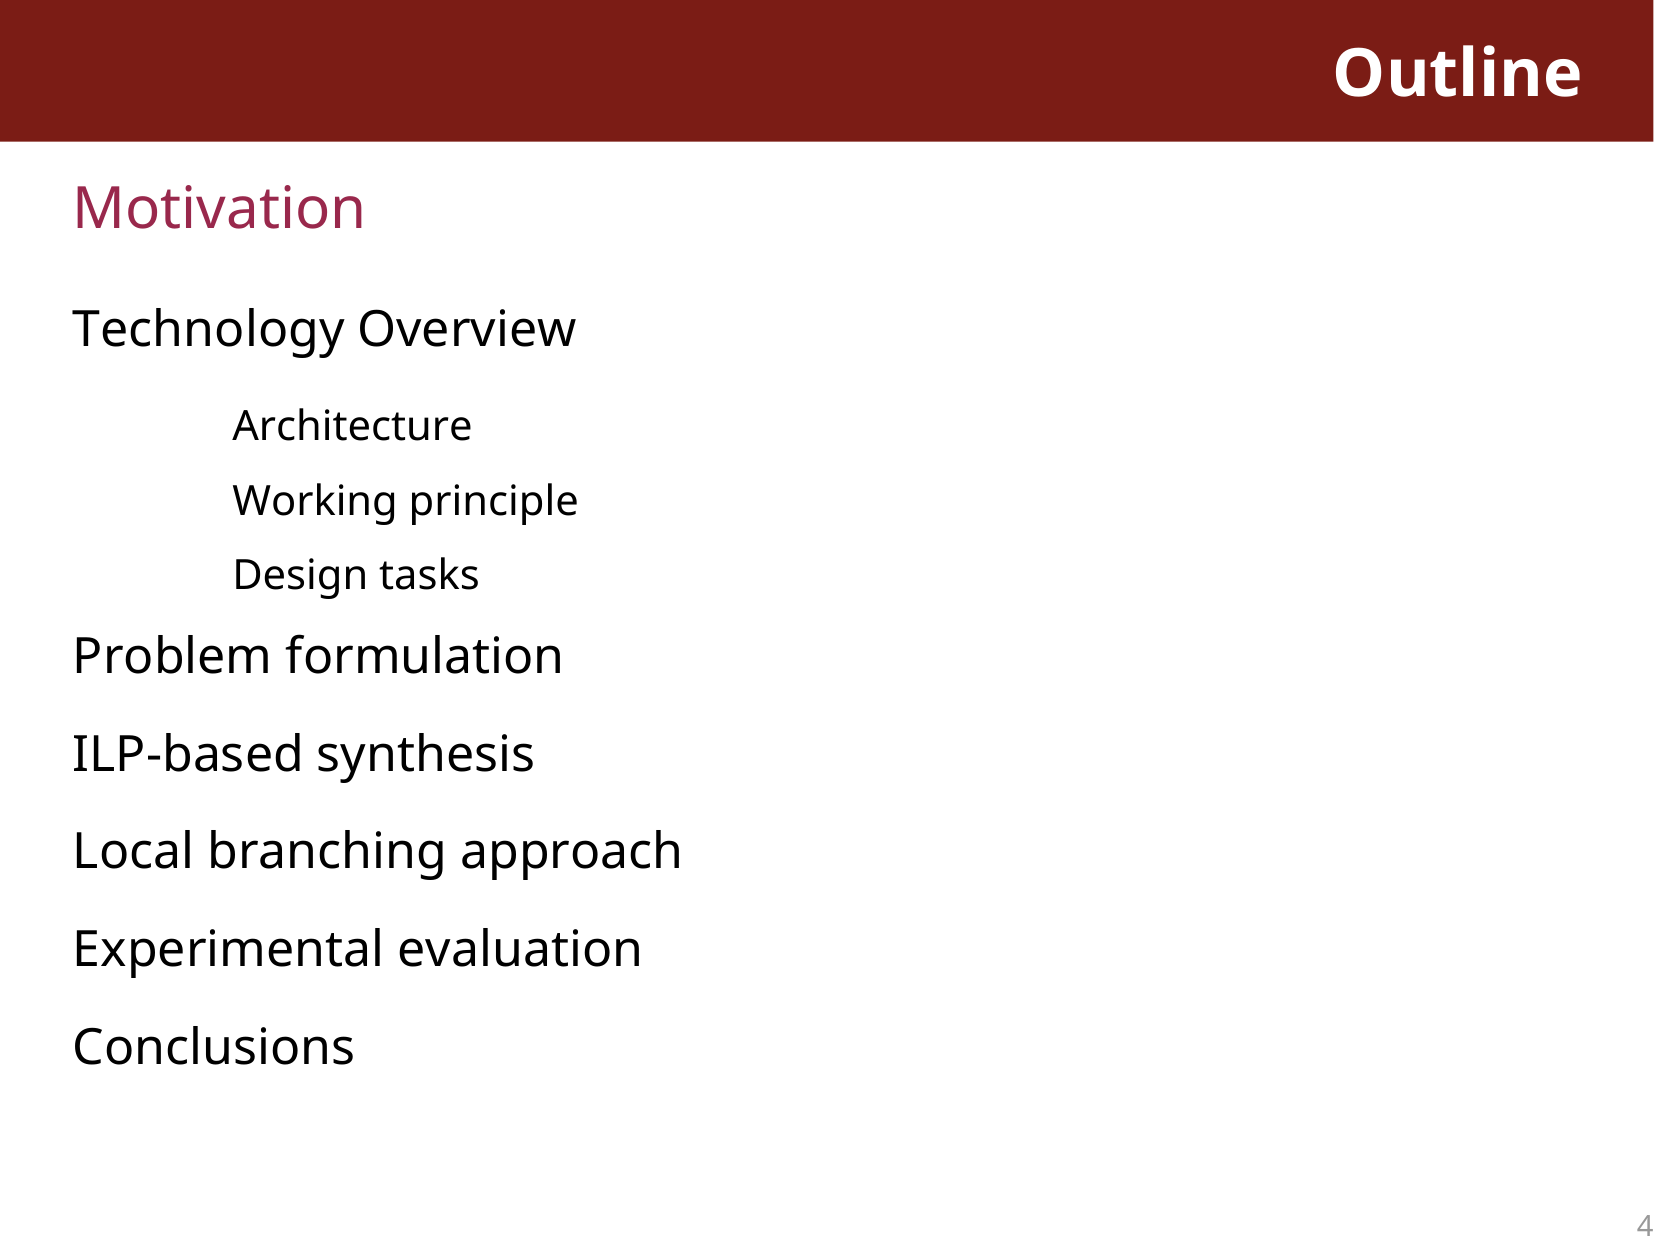

# Outline
Motivation
Technology Overview
Architecture
Working principle
Design tasks
Problem formulation
ILP-based synthesis
Local branching approach
Experimental evaluation
Conclusions
4